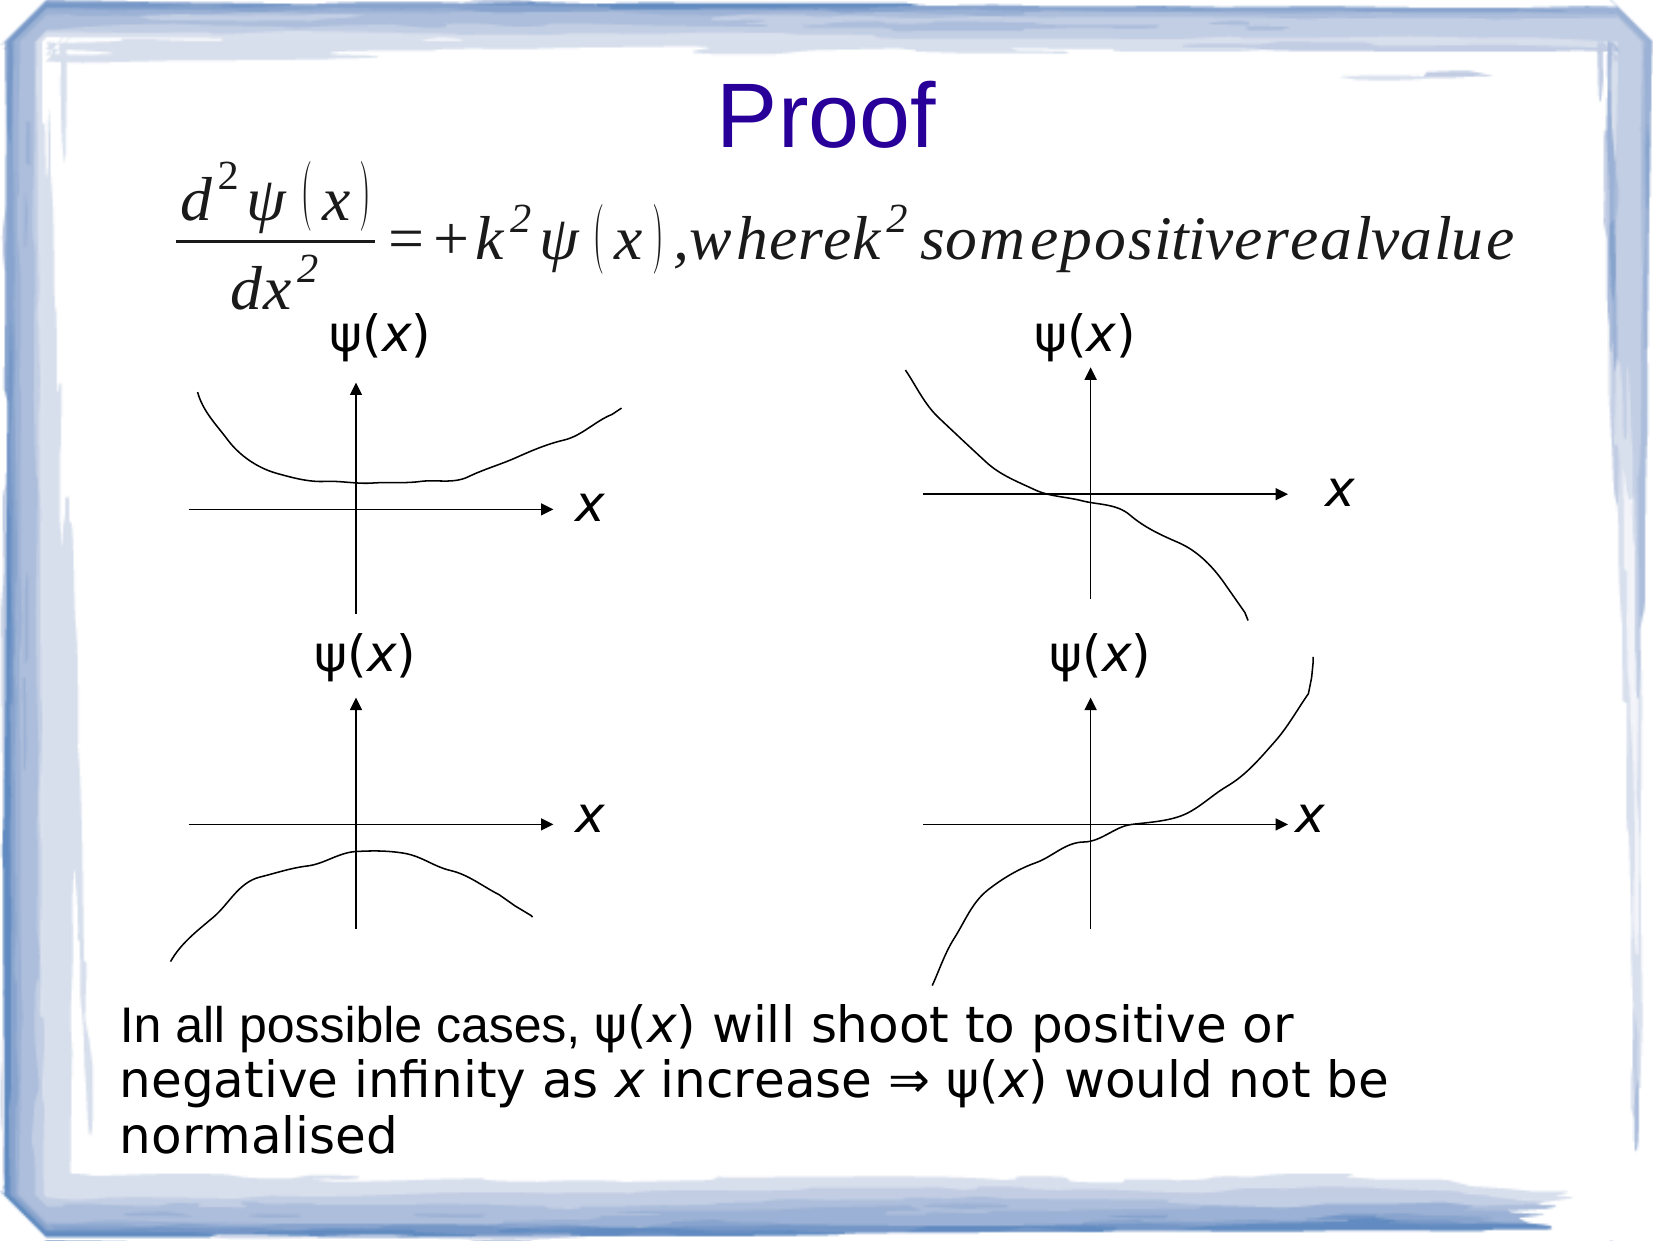

# Proof
ψ(x)
ψ(x)
x
x
ψ(x)
ψ(x)
x
x
In all possible cases, ψ(x) will shoot to positive or negative infinity as x increase ⇒ ψ(x) would not be normalised